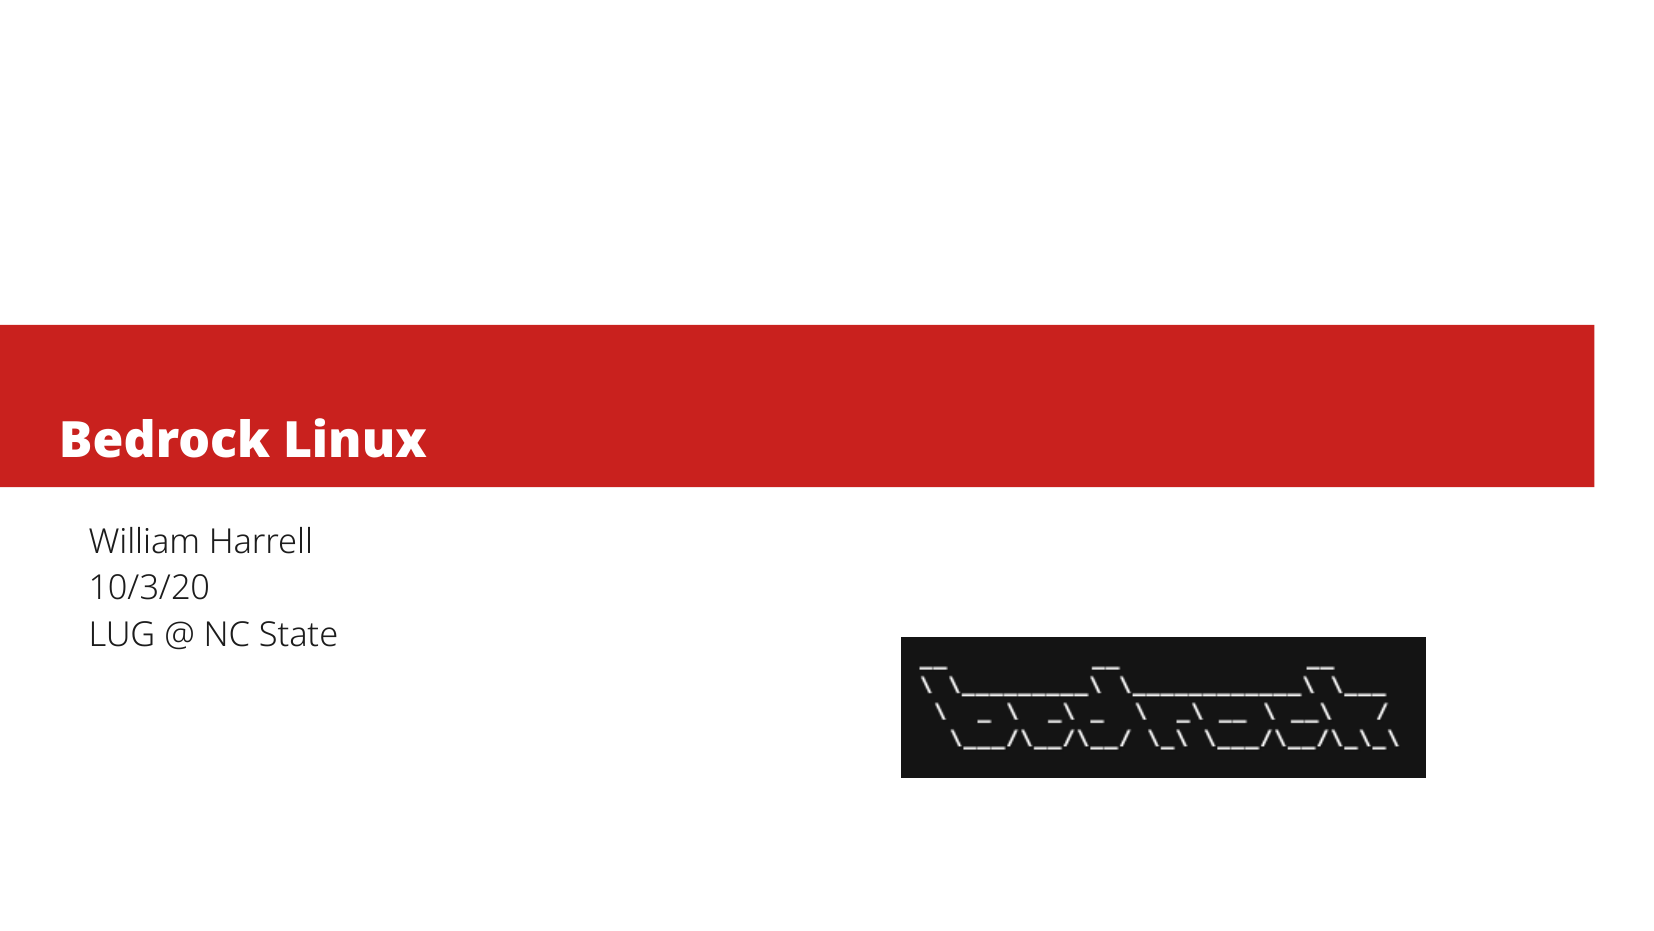

# Bedrock Linux
William Harrell
10/3/20
LUG @ NC State